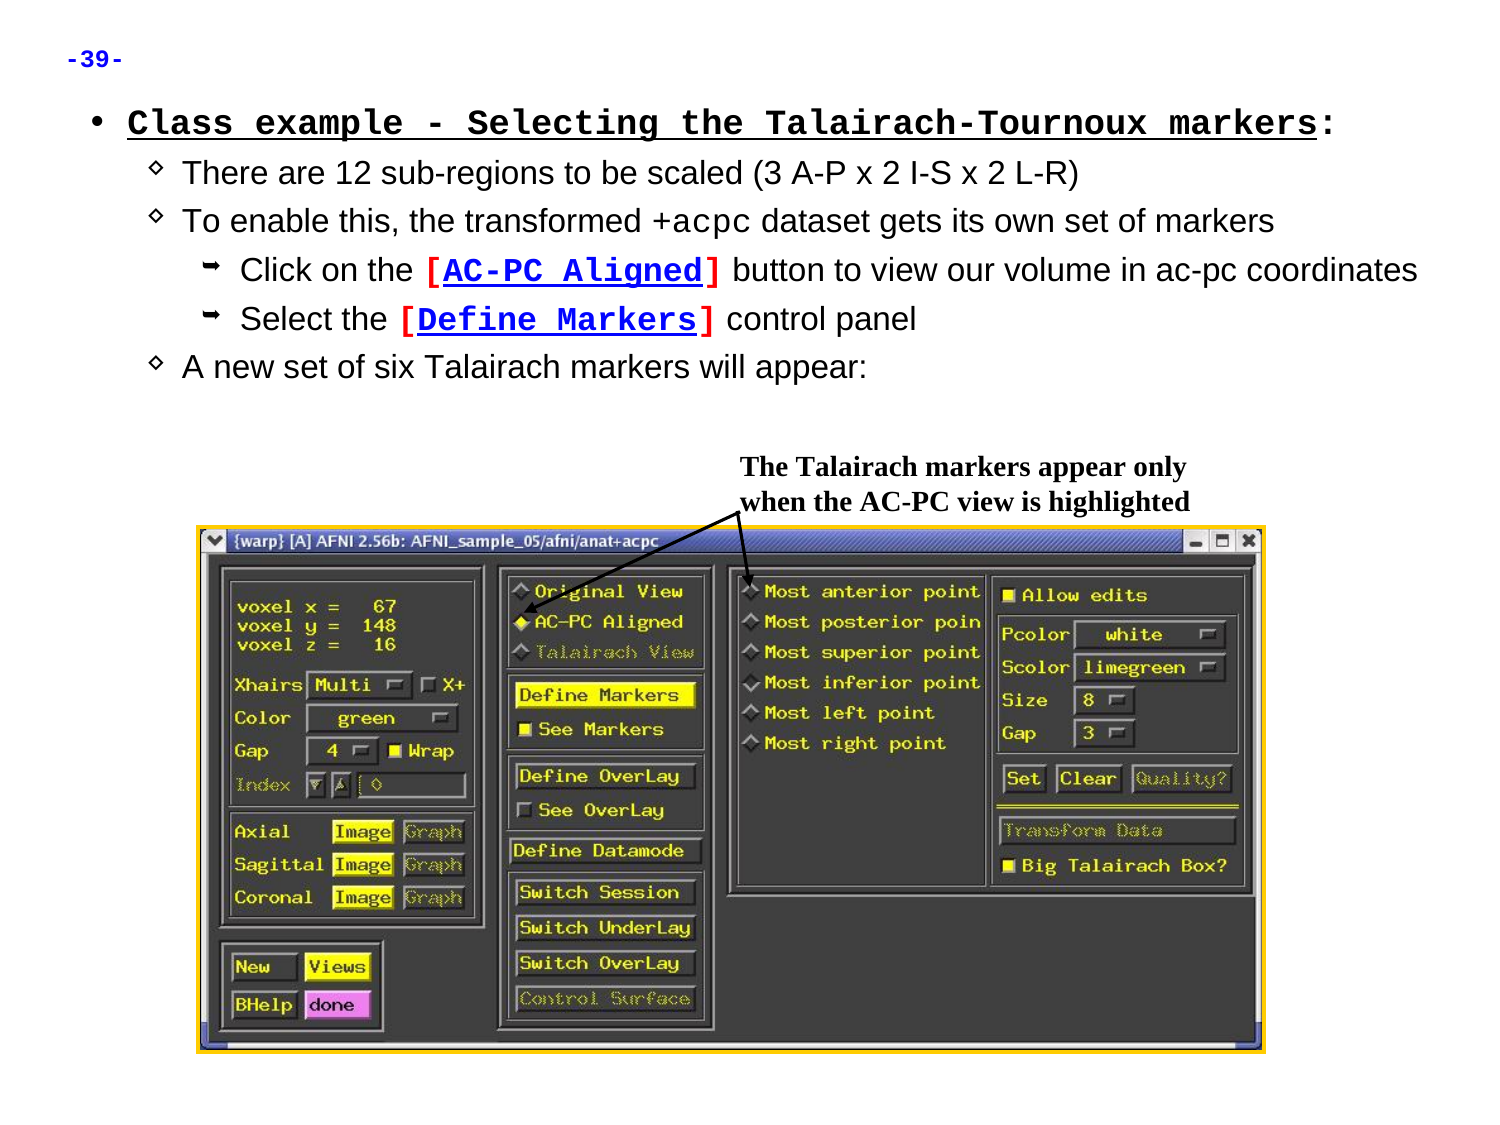

Class example - Selecting the Talairach-Tournoux markers:
There are 12 sub-regions to be scaled (3 A-P x 2 I-S x 2 L-R)
To enable this, the transformed +acpc dataset gets its own set of markers
Click on the [AC-PC Aligned] button to view our volume in ac-pc coordinates
Select the [Define Markers] control panel
A new set of six Talairach markers will appear:
The Talairach markers appear only when the AC-PC view is highlighted